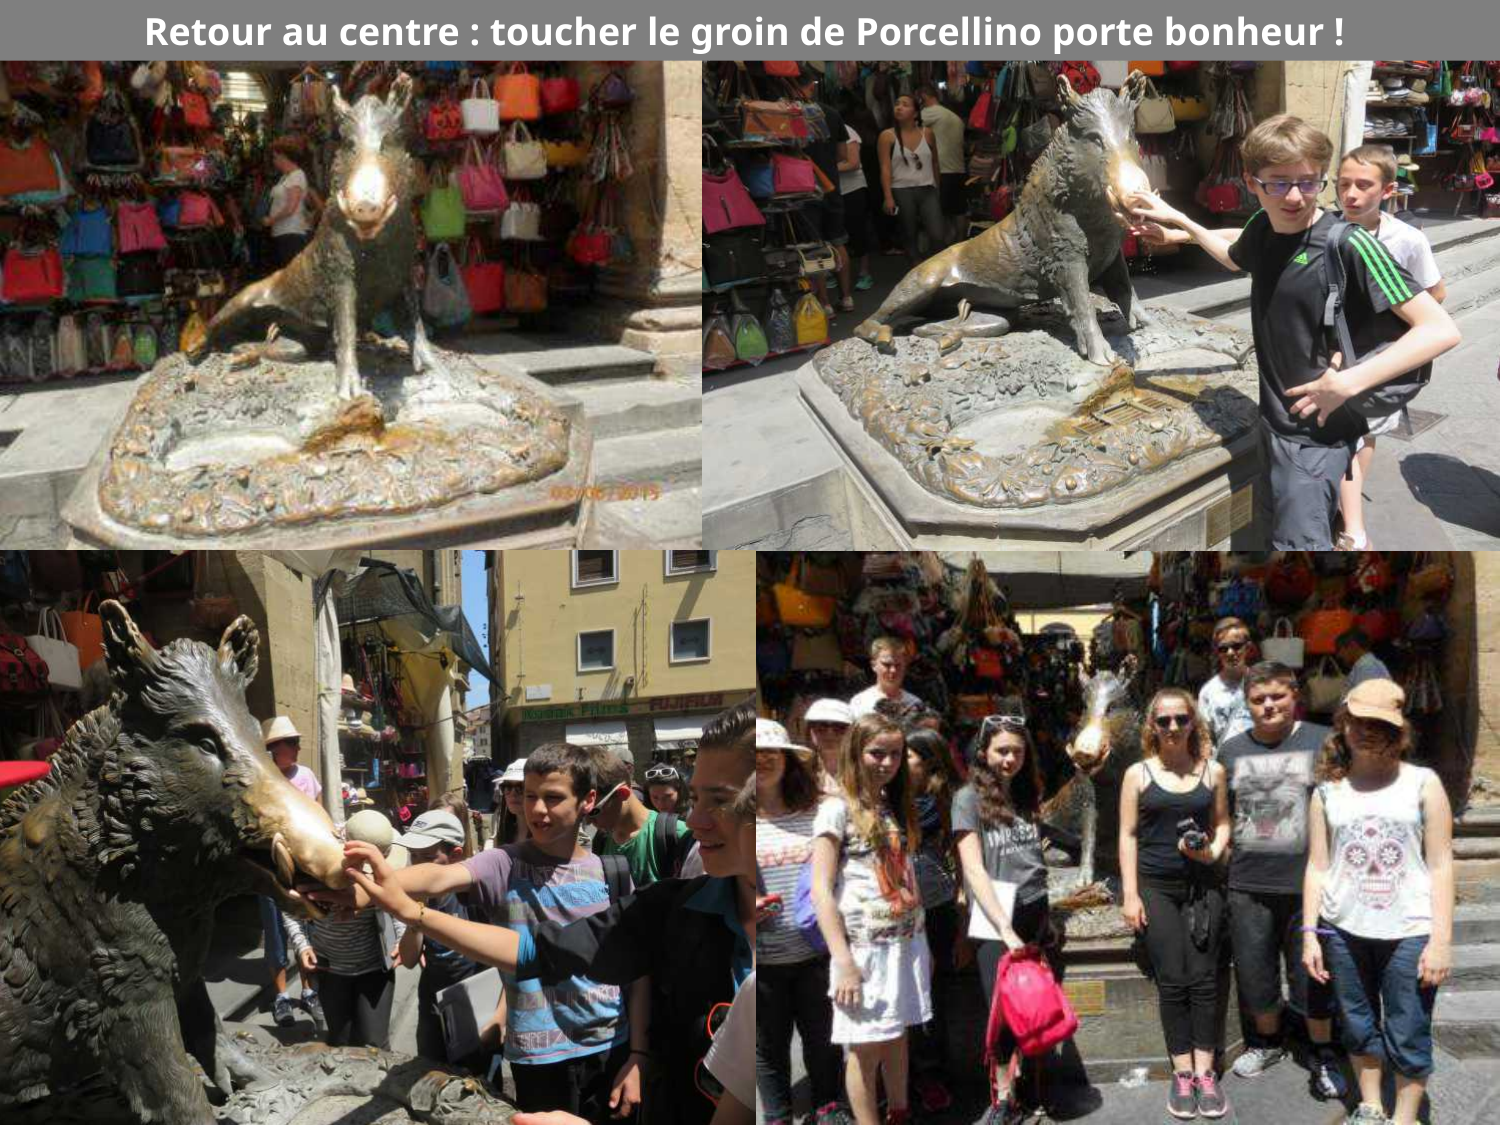

Retour au centre : toucher le groin de Porcellino porte bonheur !